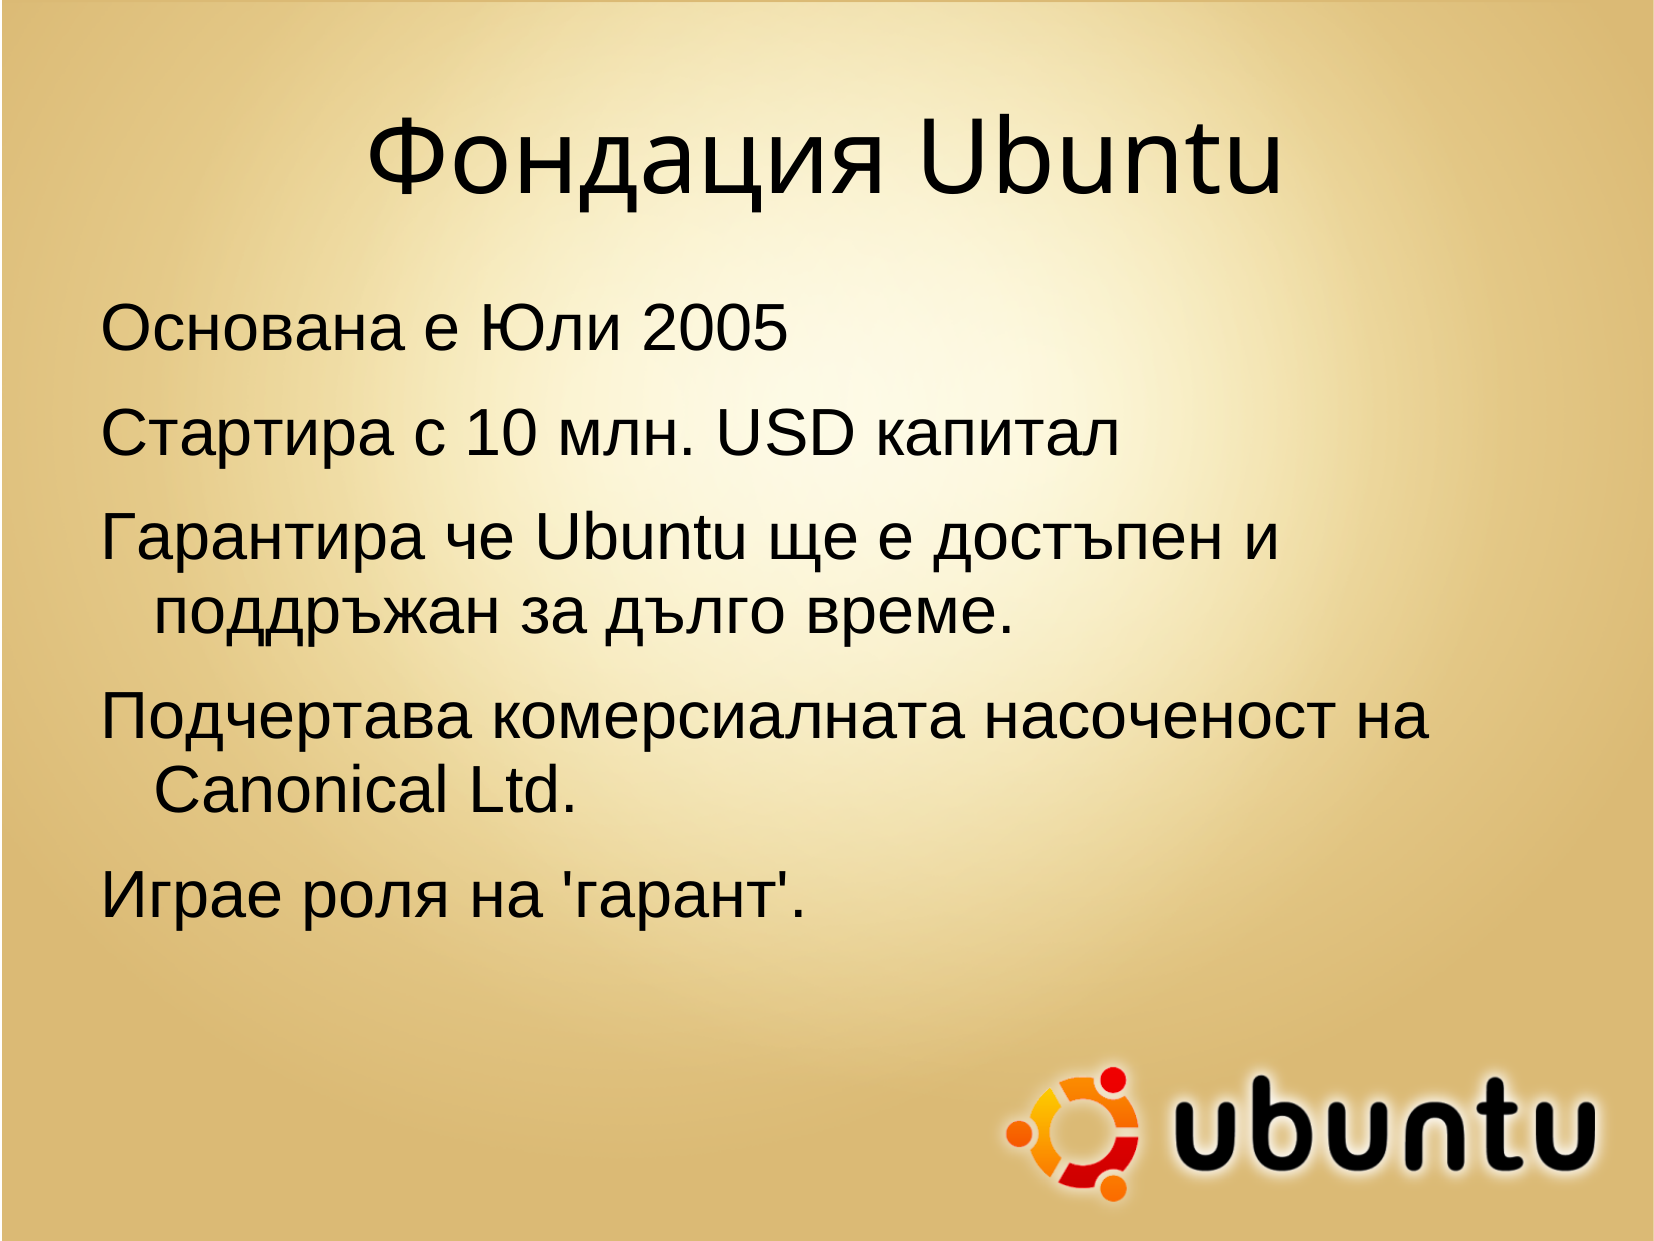

# Фондация Ubuntu
Основана е Юли 2005
Стартира с 10 млн. USD капитал
Гарантира че Ubuntu ще е достъпен и поддръжан за дълго време.
Подчертава комерсиалната насоченост на Canonical Ltd.
Играе роля на 'гарант'.